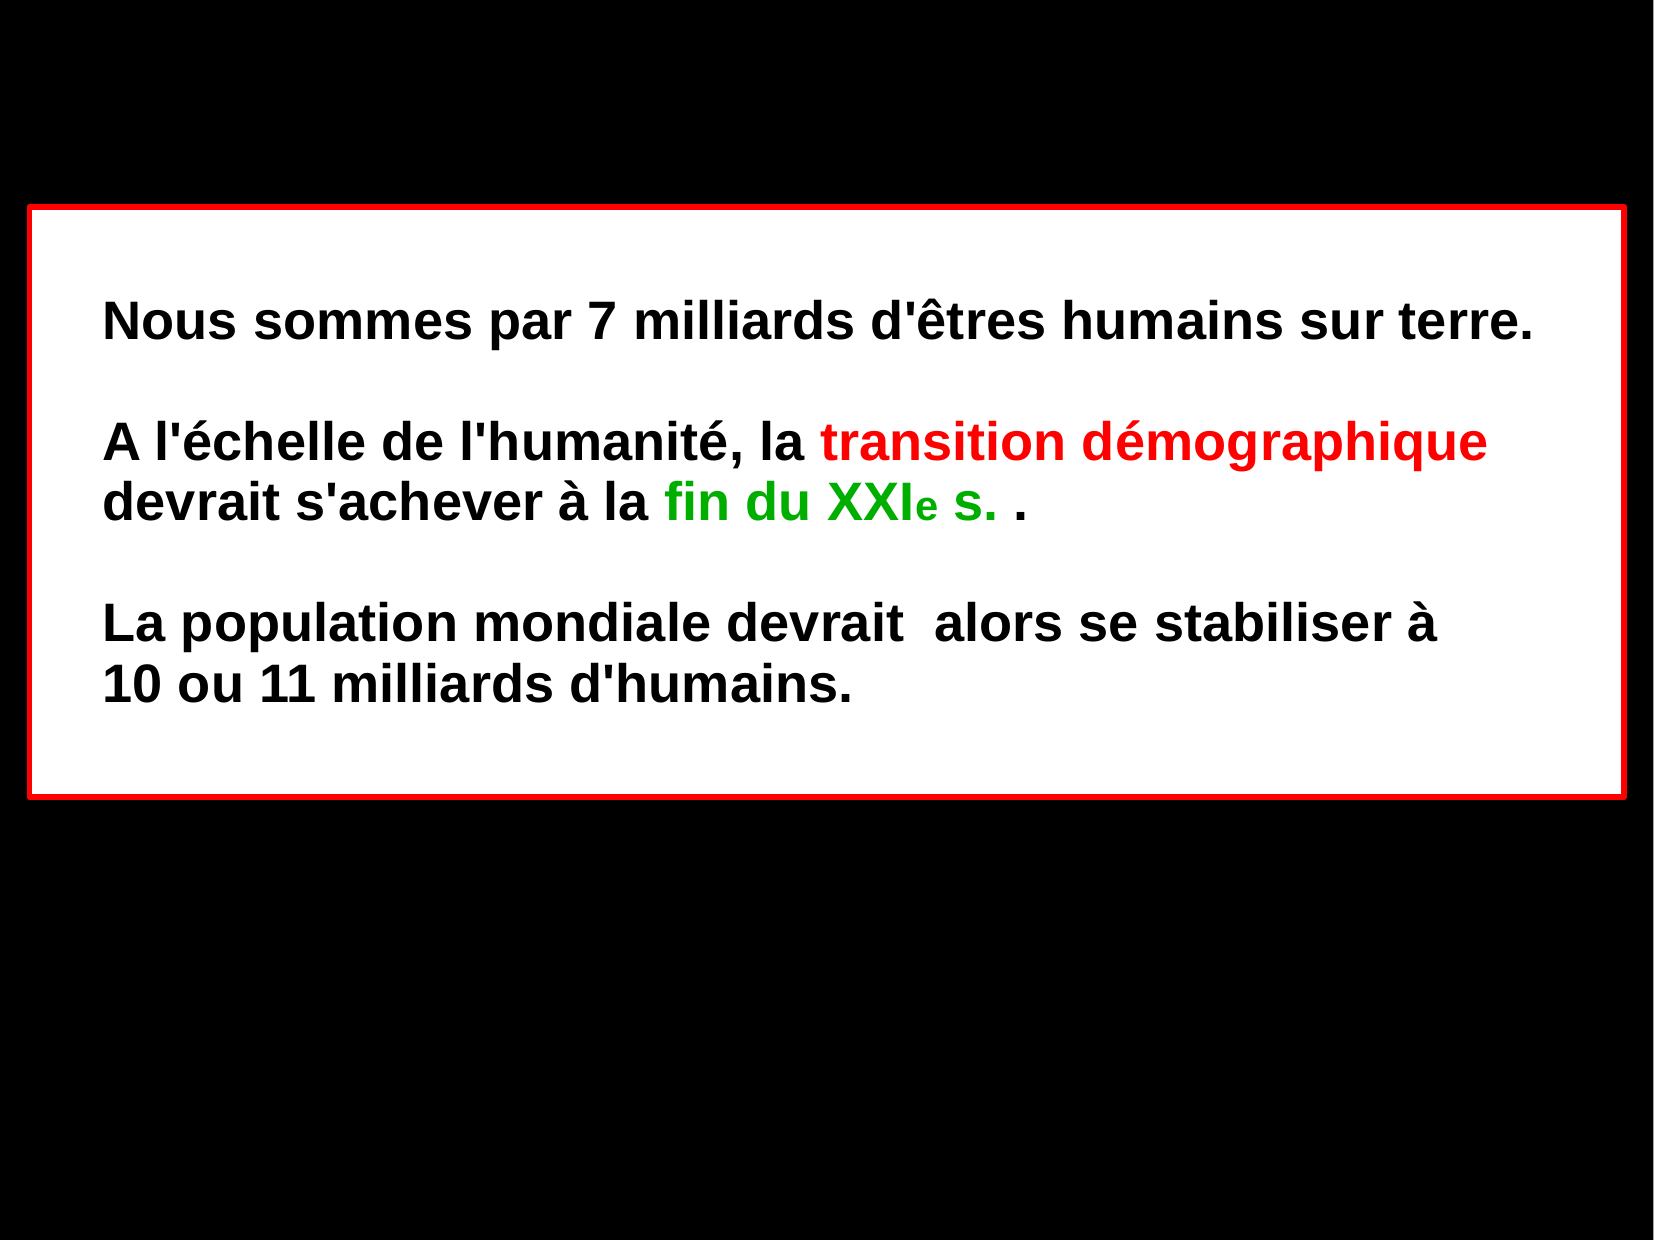

Nous sommes par 7 milliards d'êtres humains sur terre.
A l'échelle de l'humanité, la transition démographique
devrait s'achever à la fin du XXIe s. .
La population mondiale devrait alors se stabiliser à
10 ou 11 milliards d'humains.